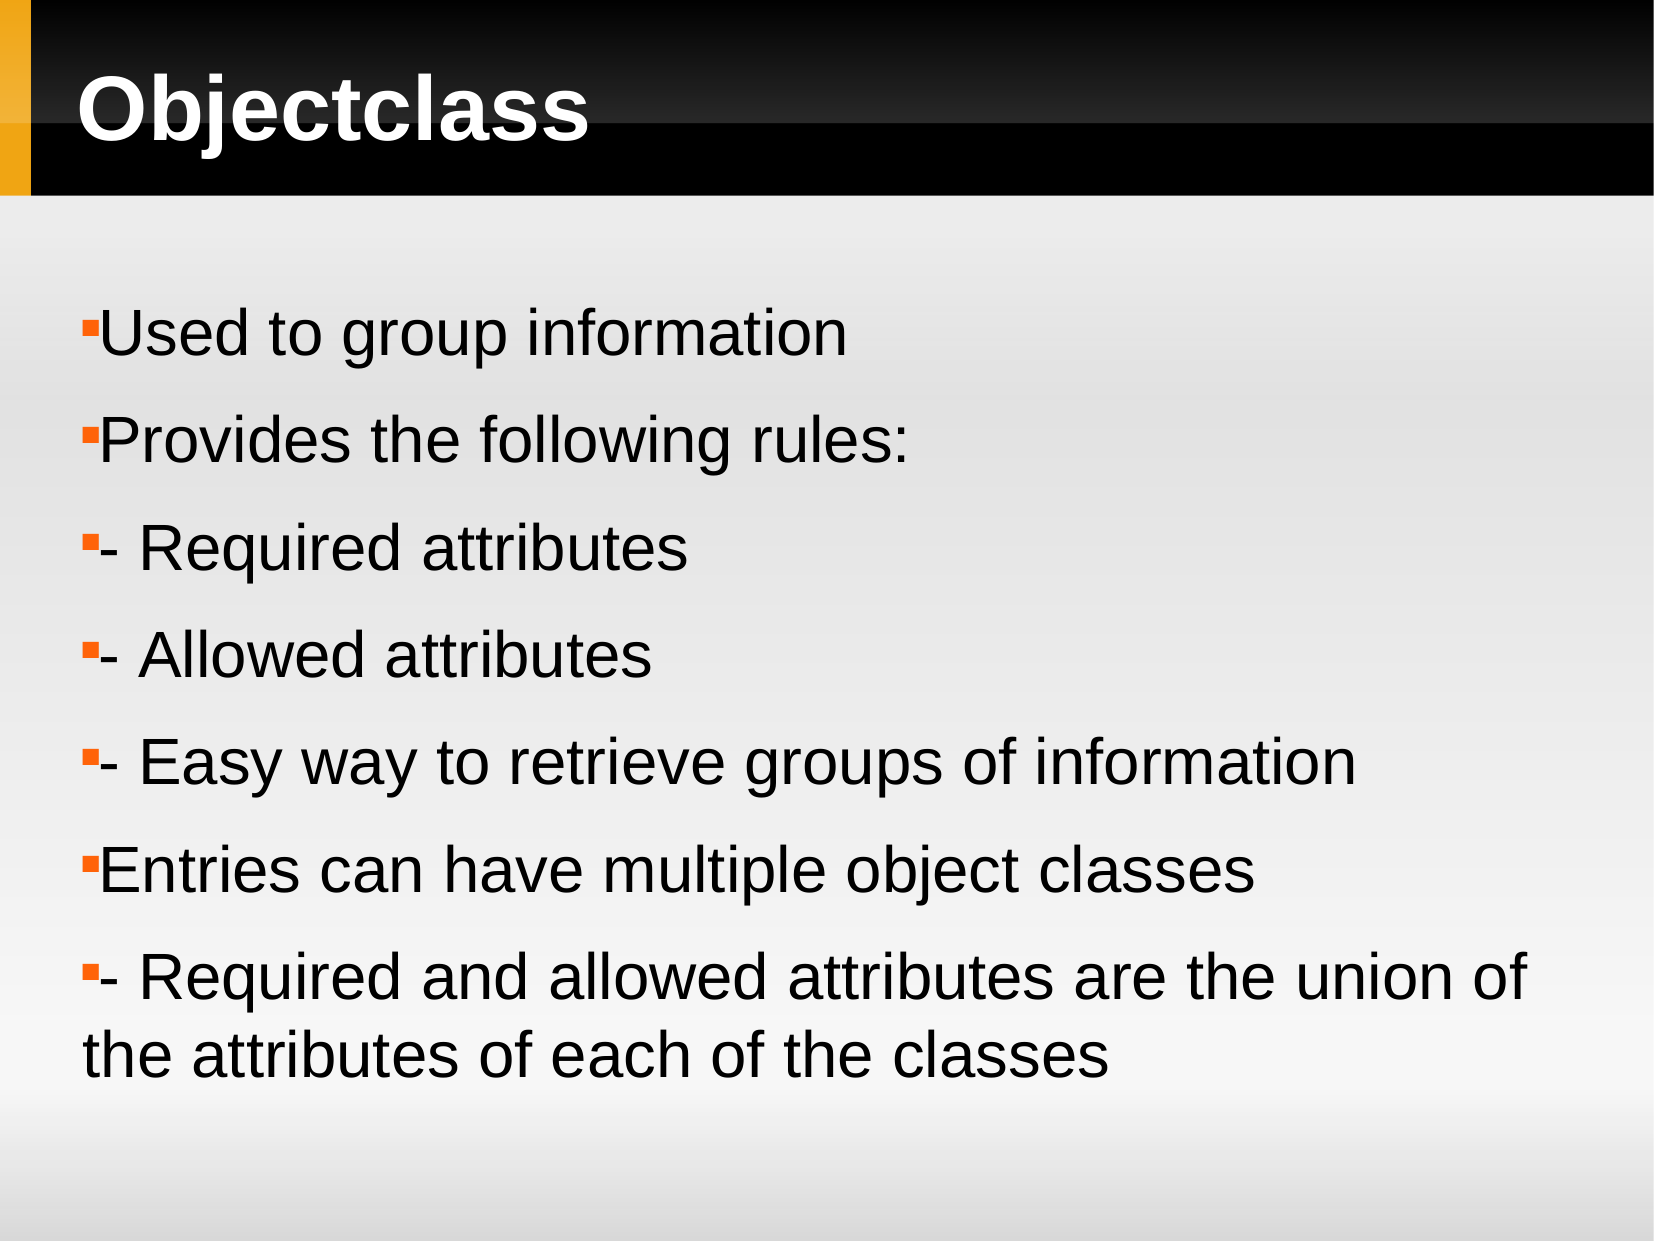

# Objectclass
Used to group information
Provides the following rules:
- Required attributes
- Allowed attributes
- Easy way to retrieve groups of information
Entries can have multiple object classes
- Required and allowed attributes are the union of the attributes of each of the classes